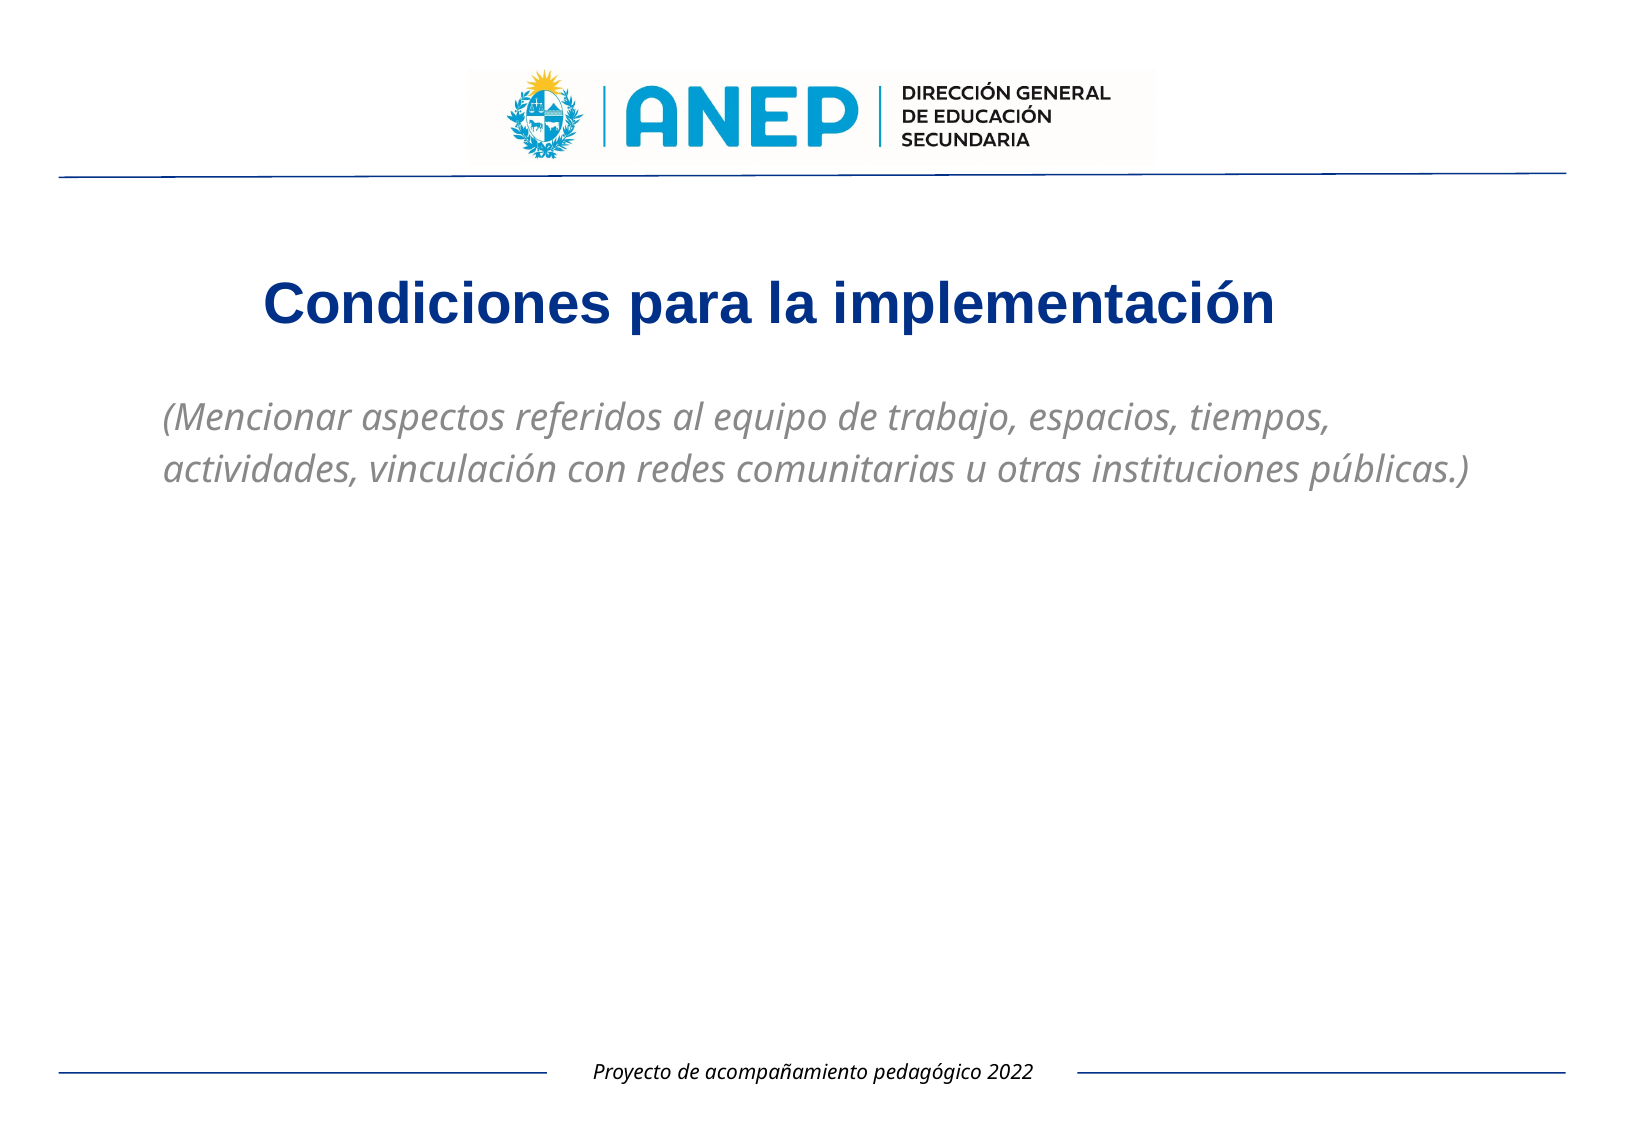

Condiciones para la implementación
# (Mencionar aspectos referidos al equipo de trabajo, espacios, tiempos, actividades, vinculación con redes comunitarias u otras instituciones públicas.)
Proyecto de acompañamiento pedagógico 2022